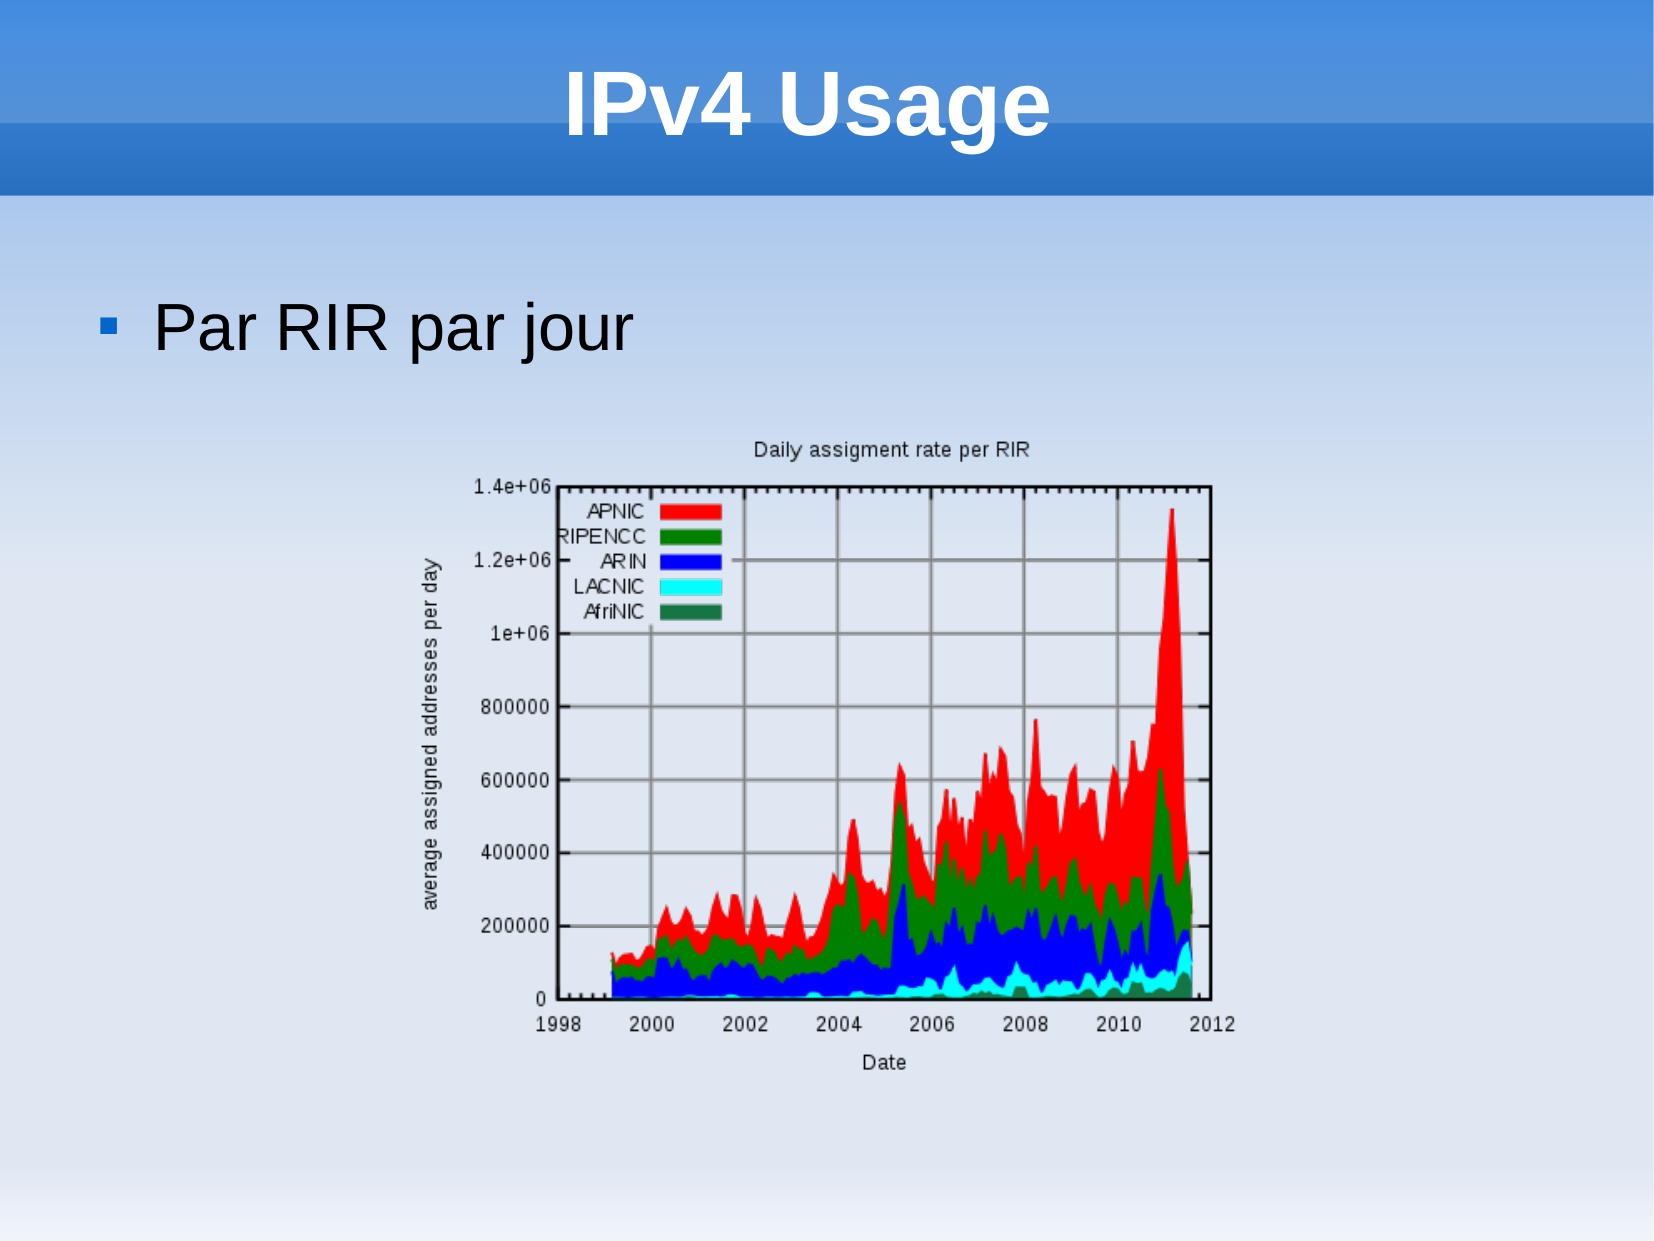

# IPv4 Usage
Par RIR par jour